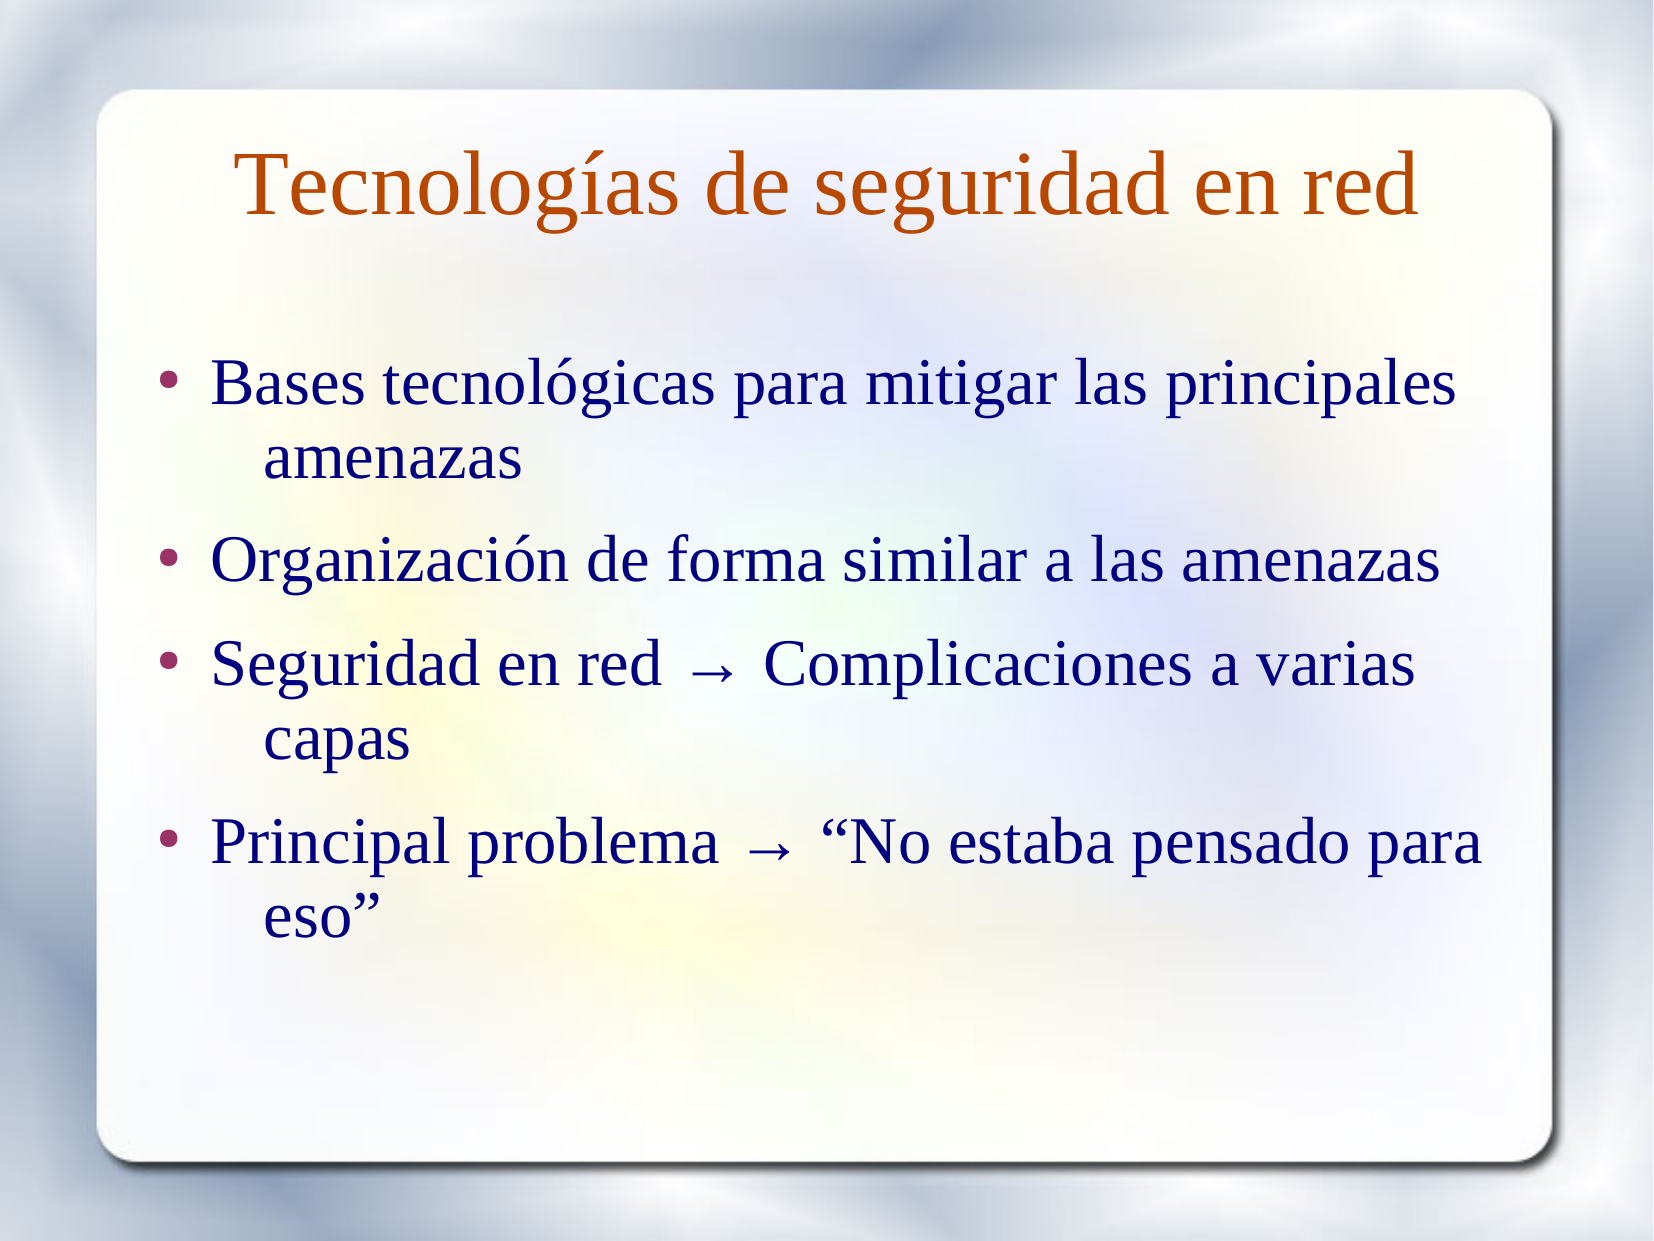

# Tecnologías de seguridad en red
Bases tecnológicas para mitigar las principales amenazas
Organización de forma similar a las amenazas
Seguridad en red → Complicaciones a varias capas
Principal problema → “No estaba pensado para eso”